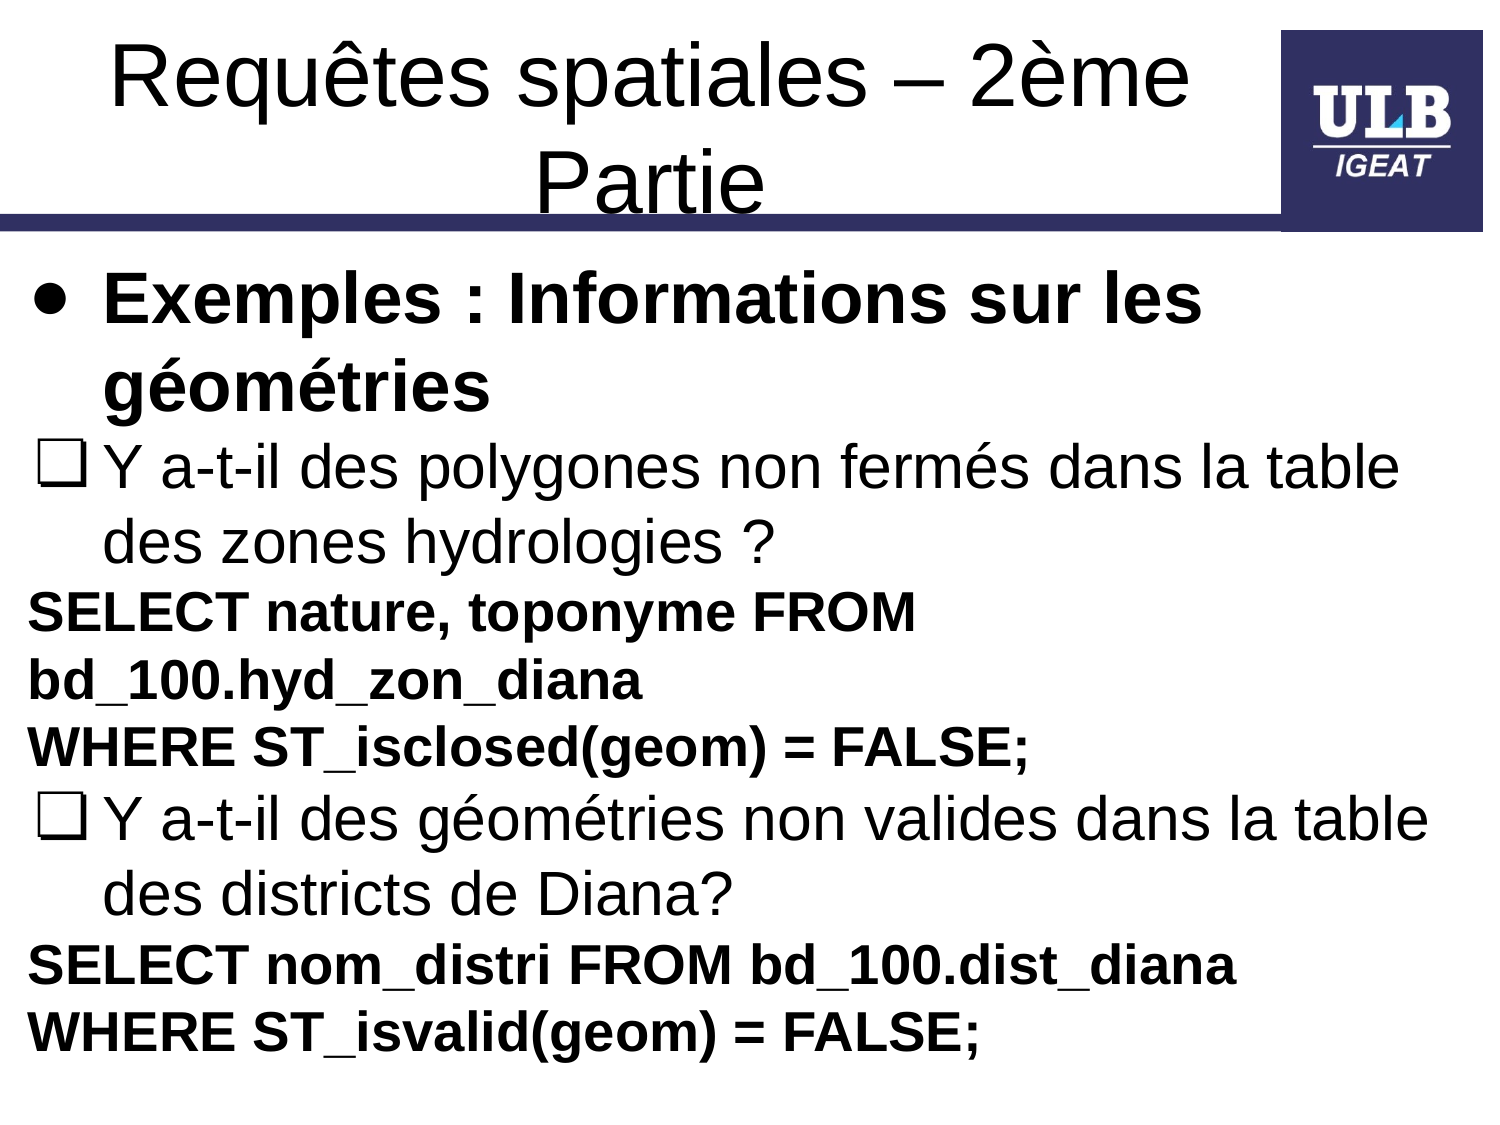

# Requêtes spatiales – 2ème Partie
Exemples : Informations sur les géométries
Y a-t-il des polygones non fermés dans la table des zones hydrologies ?
SELECT nature, toponyme FROM bd_100.hyd_zon_diana
WHERE ST_isclosed(geom) = FALSE;
Y a-t-il des géométries non valides dans la table des districts de Diana?
SELECT nom_distri FROM bd_100.dist_diana
WHERE ST_isvalid(geom) = FALSE;